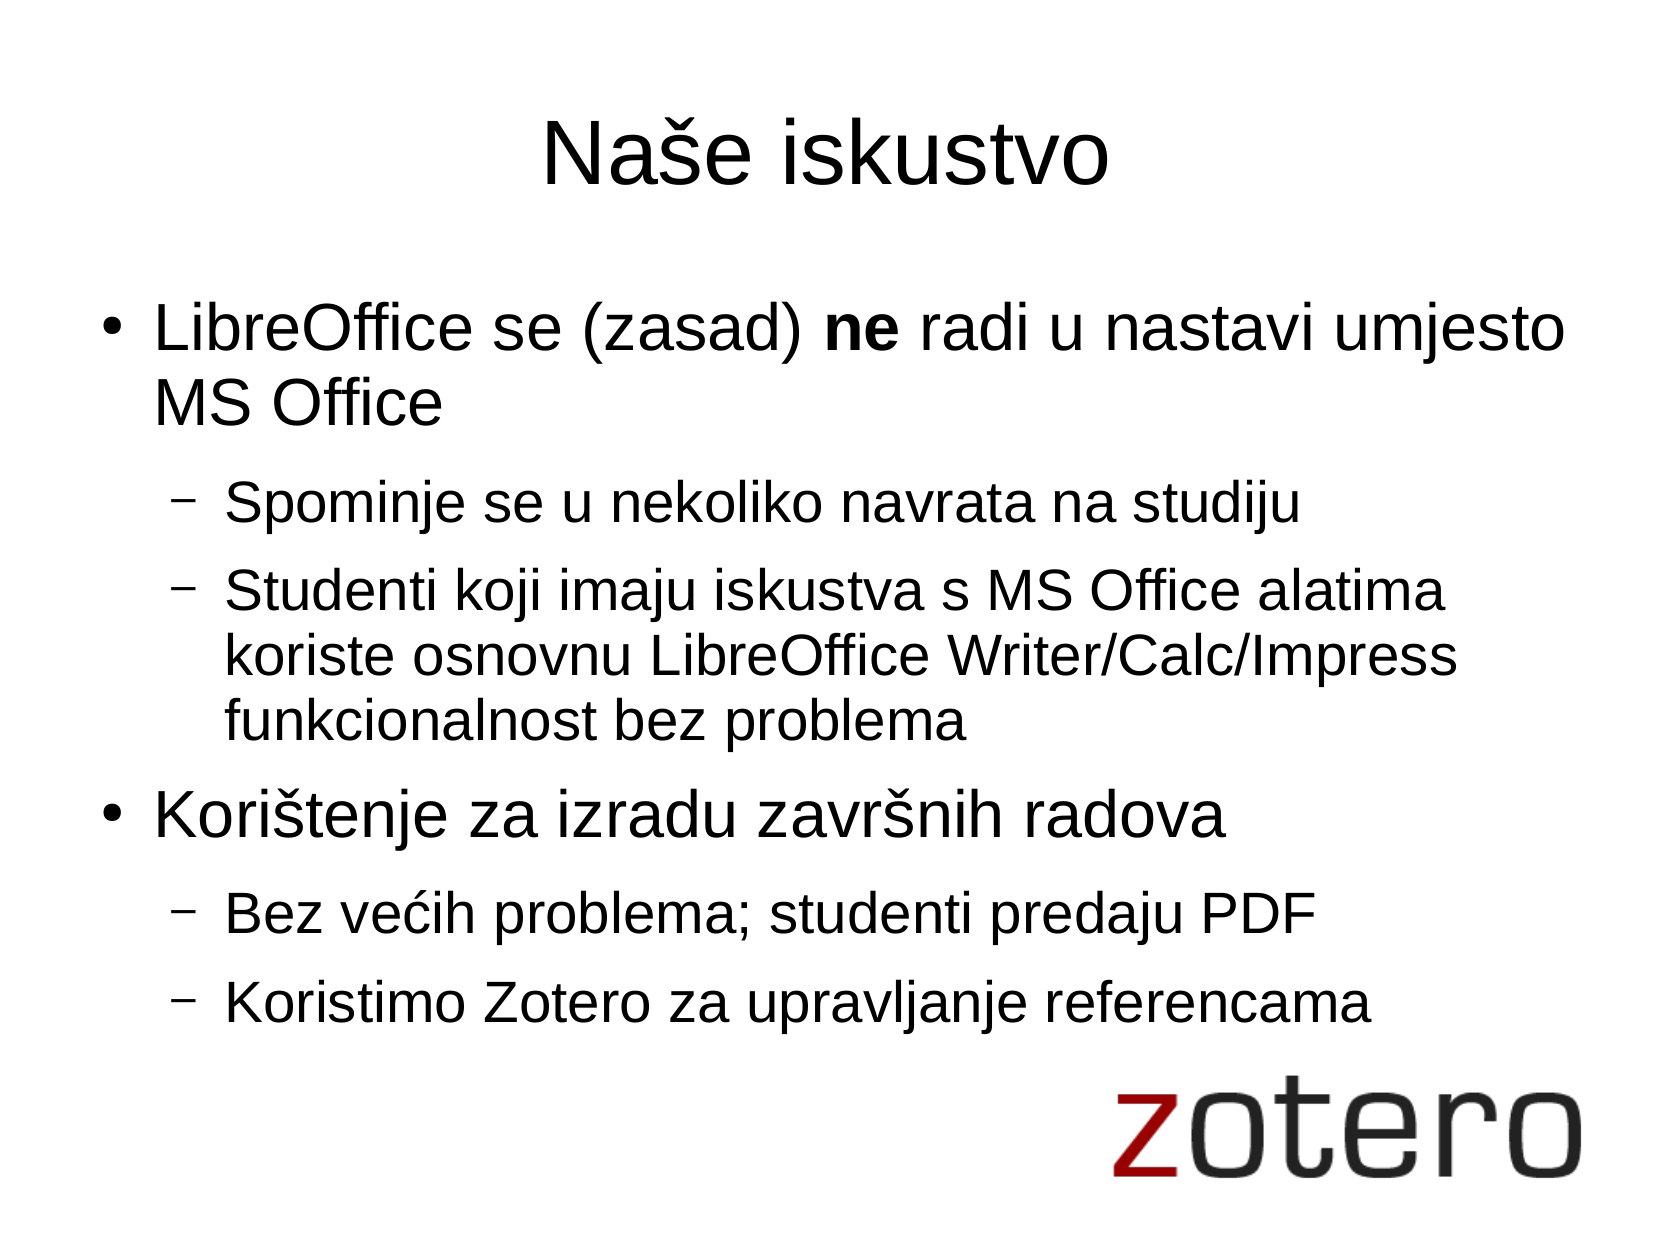

# Naše iskustvo
LibreOffice se (zasad) ne radi u nastavi umjesto MS Office
Spominje se u nekoliko navrata na studiju
Studenti koji imaju iskustva s MS Office alatima koriste osnovnu LibreOffice Writer/Calc/Impress funkcionalnost bez problema
Korištenje za izradu završnih radova
Bez većih problema; studenti predaju PDF
Koristimo Zotero za upravljanje referencama